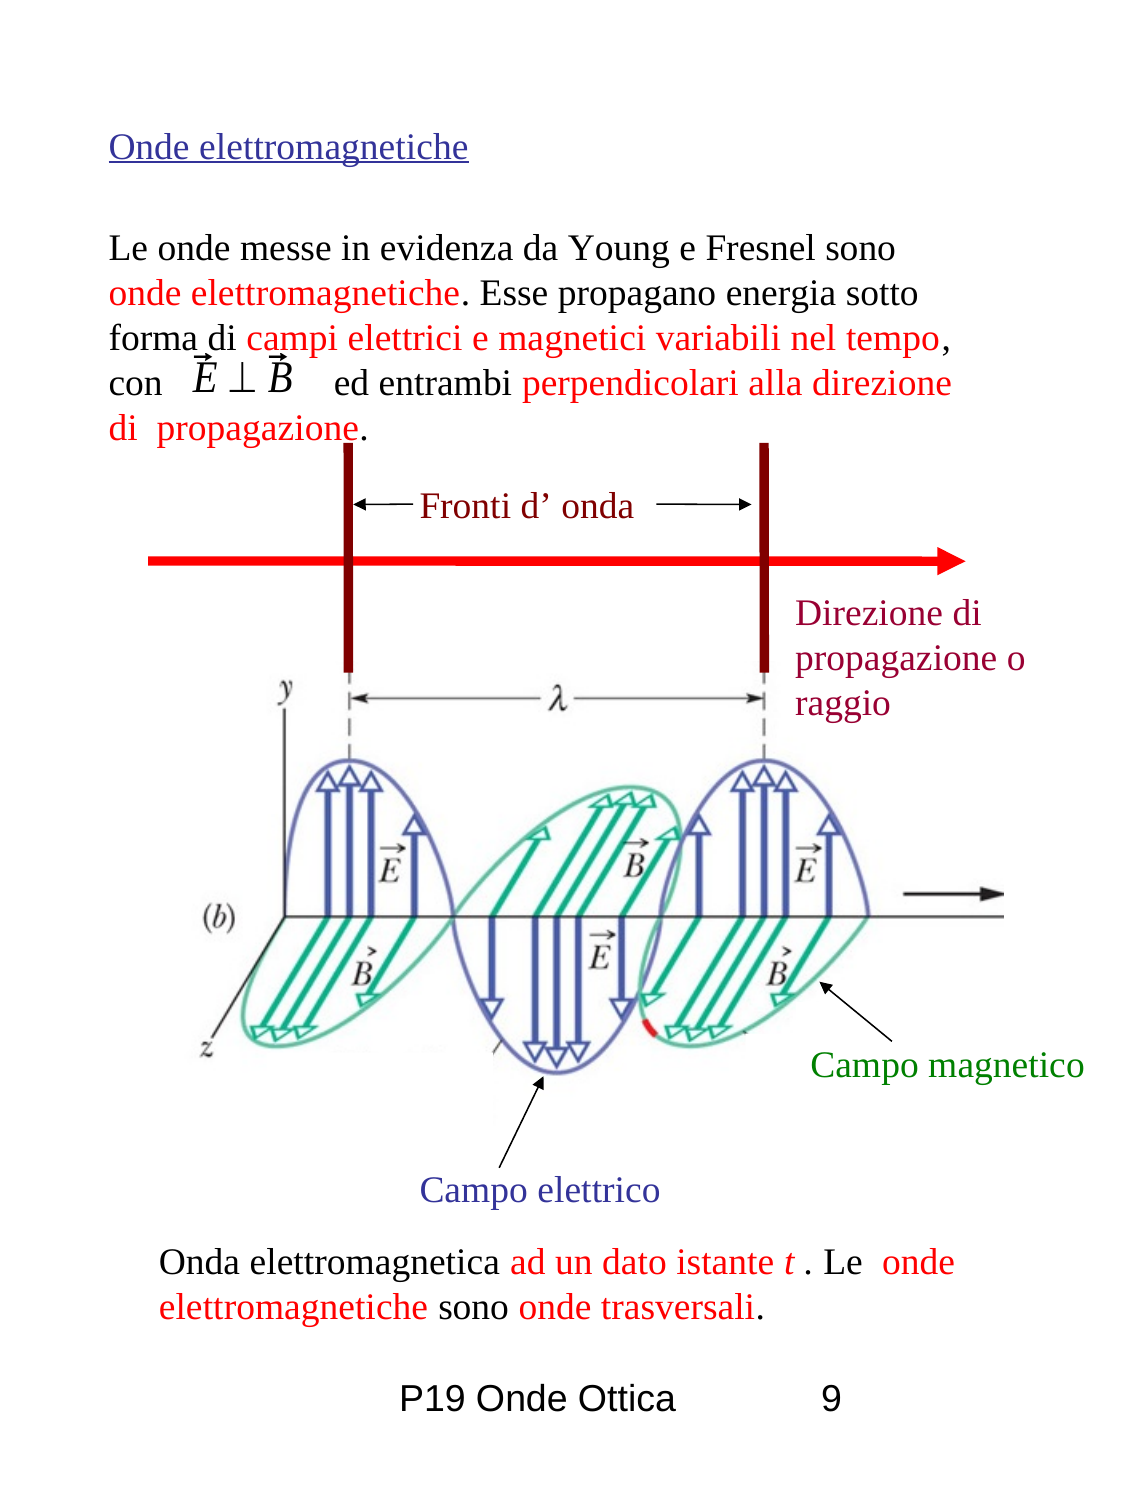

Onde elettromagnetiche
Le onde messe in evidenza da Young e Fresnel sono
onde elettromagnetiche. Esse propagano energia sotto
forma di campi elettrici e magnetici variabili nel tempo,
con ed entrambi perpendicolari alla direzione
di propagazione.
Fronti d’ onda
Direzione di
propagazione o
raggio
Campo magnetico
Campo elettrico
Onda elettromagnetica ad un dato istante t . Le onde
elettromagnetiche sono onde trasversali.
P19 Onde Ottica
9